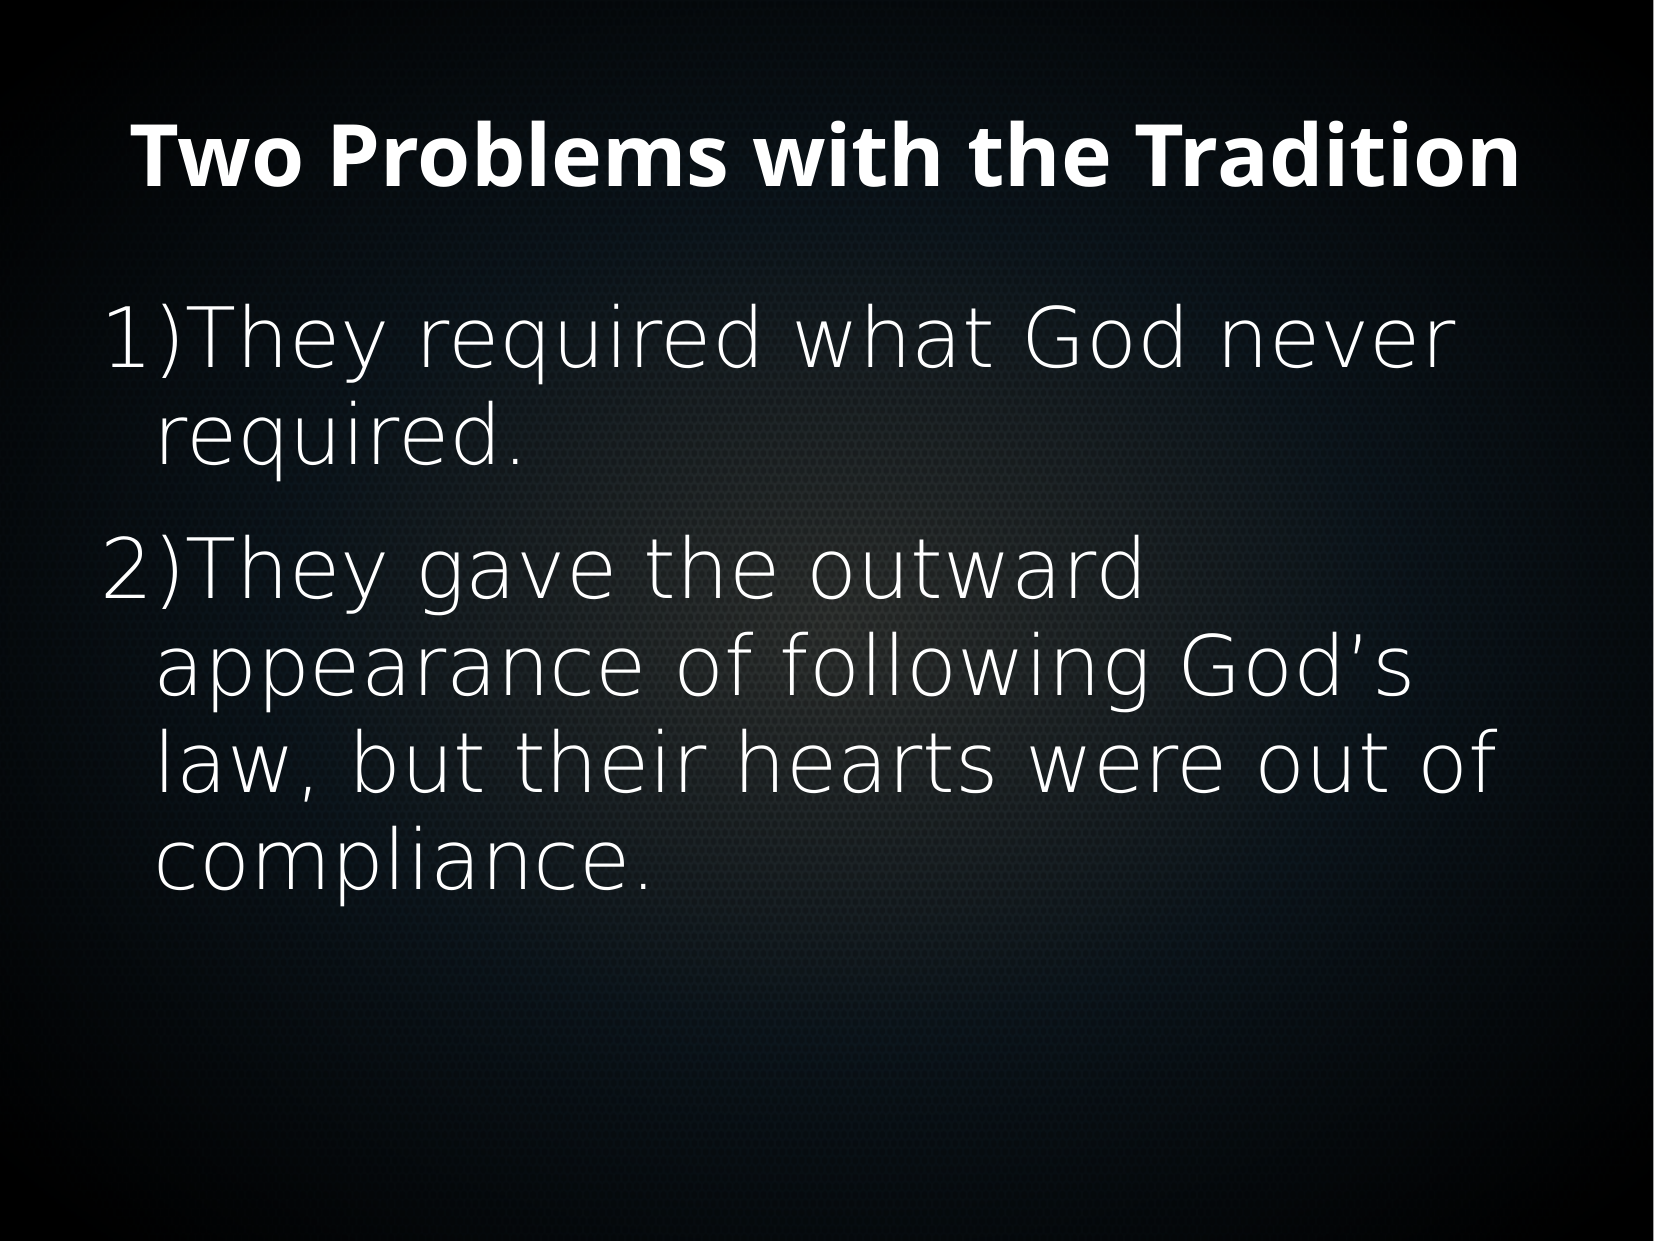

# Two Problems with the Tradition
They required what God never required.
They gave the outward appearance of following God’s law, but their hearts were out of compliance.